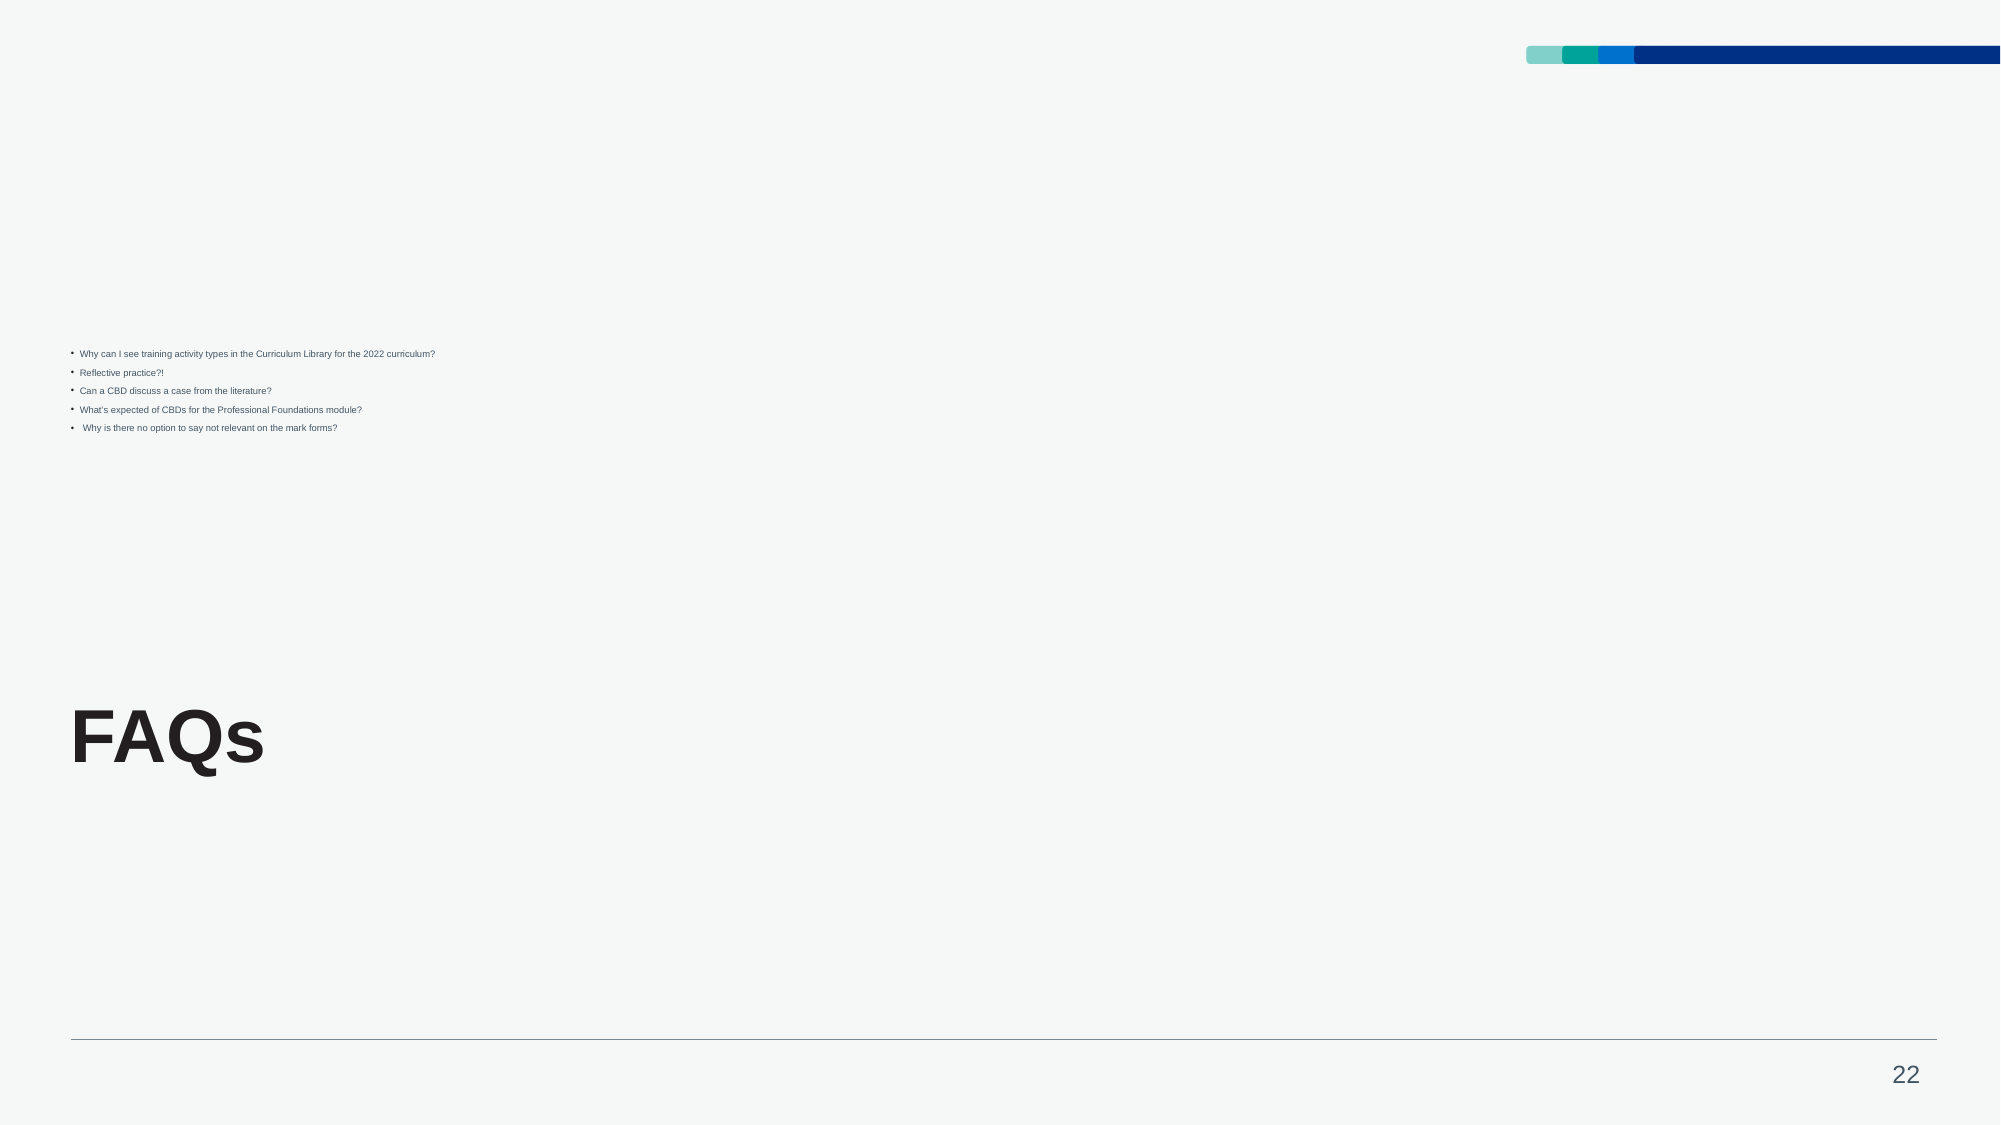

# Why can I see training activity types in the Curriculum Library for the 2022 curriculum?
Reflective practice?!
Can a CBD discuss a case from the literature?
What’s expected of CBDs for the Professional Foundations module?
Why is there no option to say not relevant on the mark forms?
FAQs